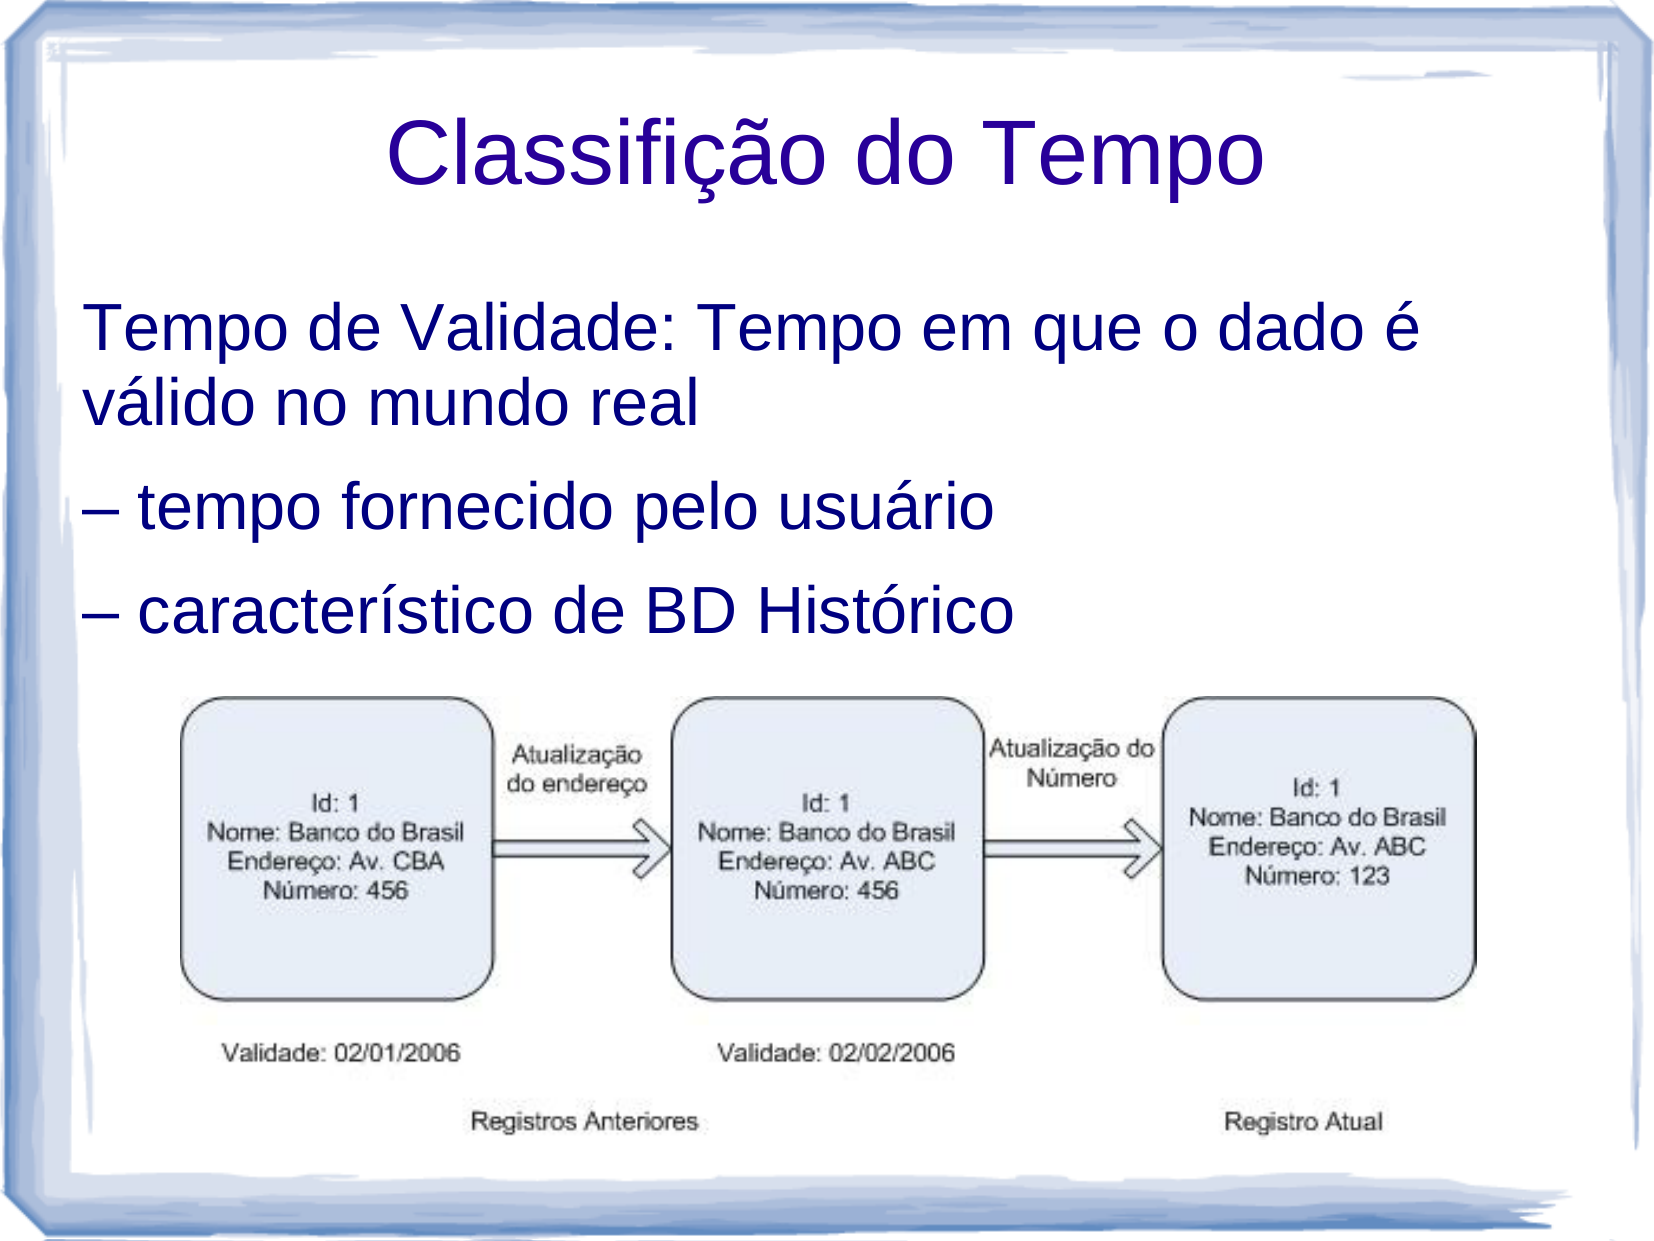

# Classifição do Tempo
Tempo de Validade: Tempo em que o dado é válido no mundo real
– tempo fornecido pelo usuário
– característico de BD Histórico